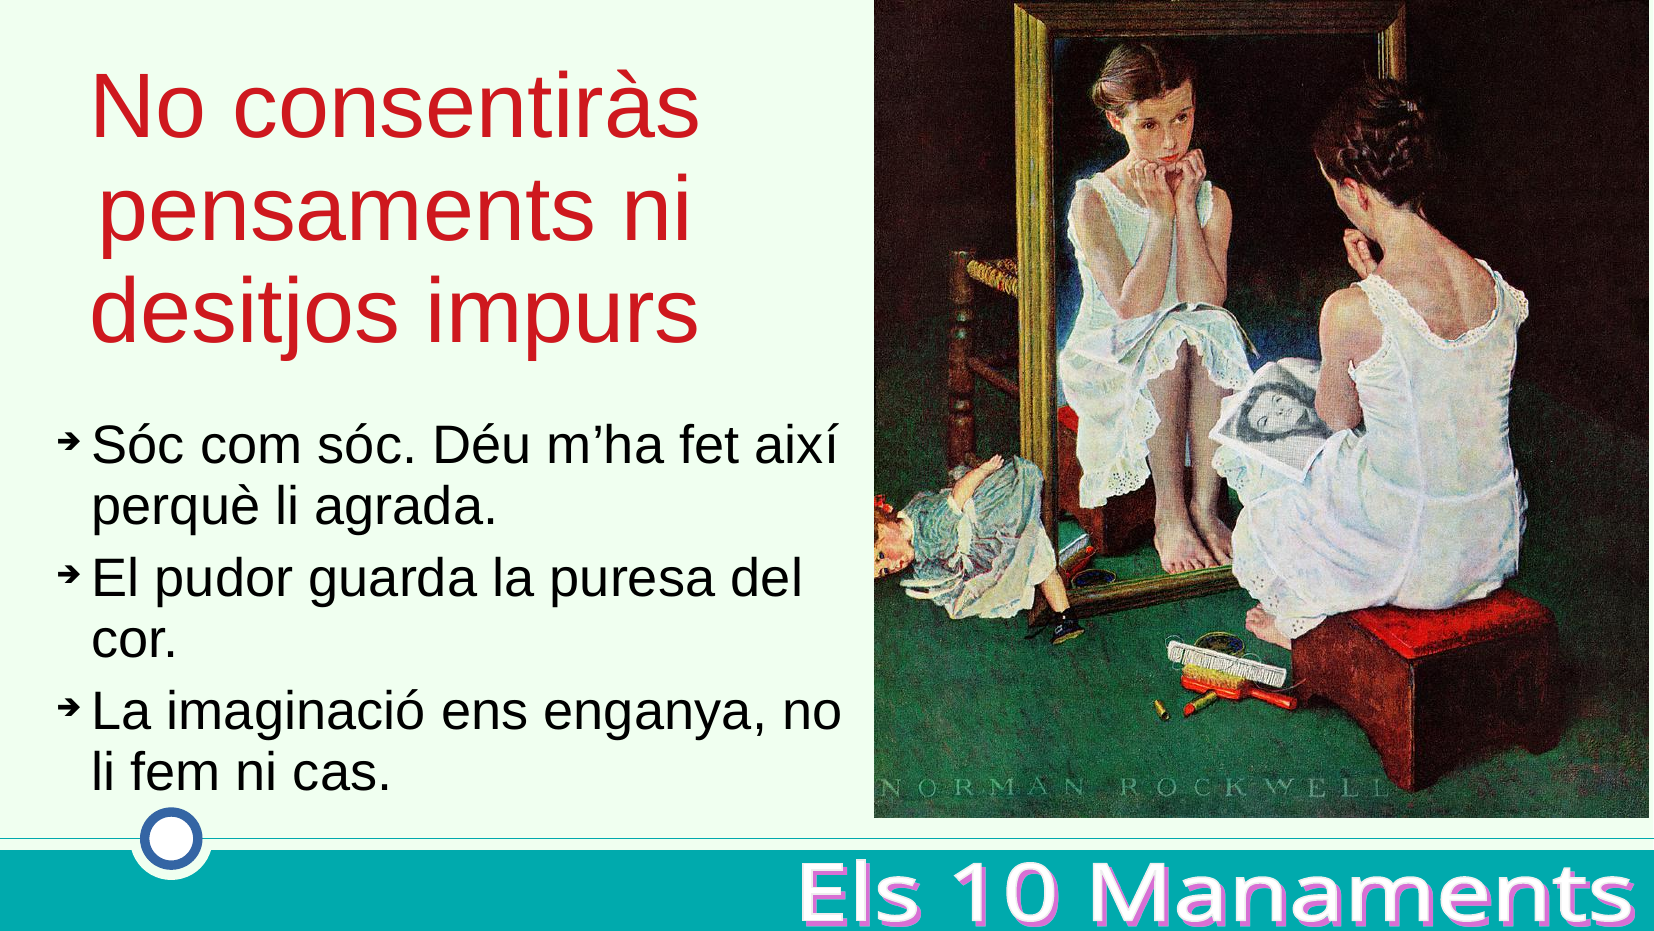

No consentiràs pensaments ni desitjos impurs
Sóc com sóc. Déu m’ha fet així perquè li agrada.
El pudor guarda la puresa del cor.
La imaginació ens enganya, no li fem ni cas.
Els 10 Manaments